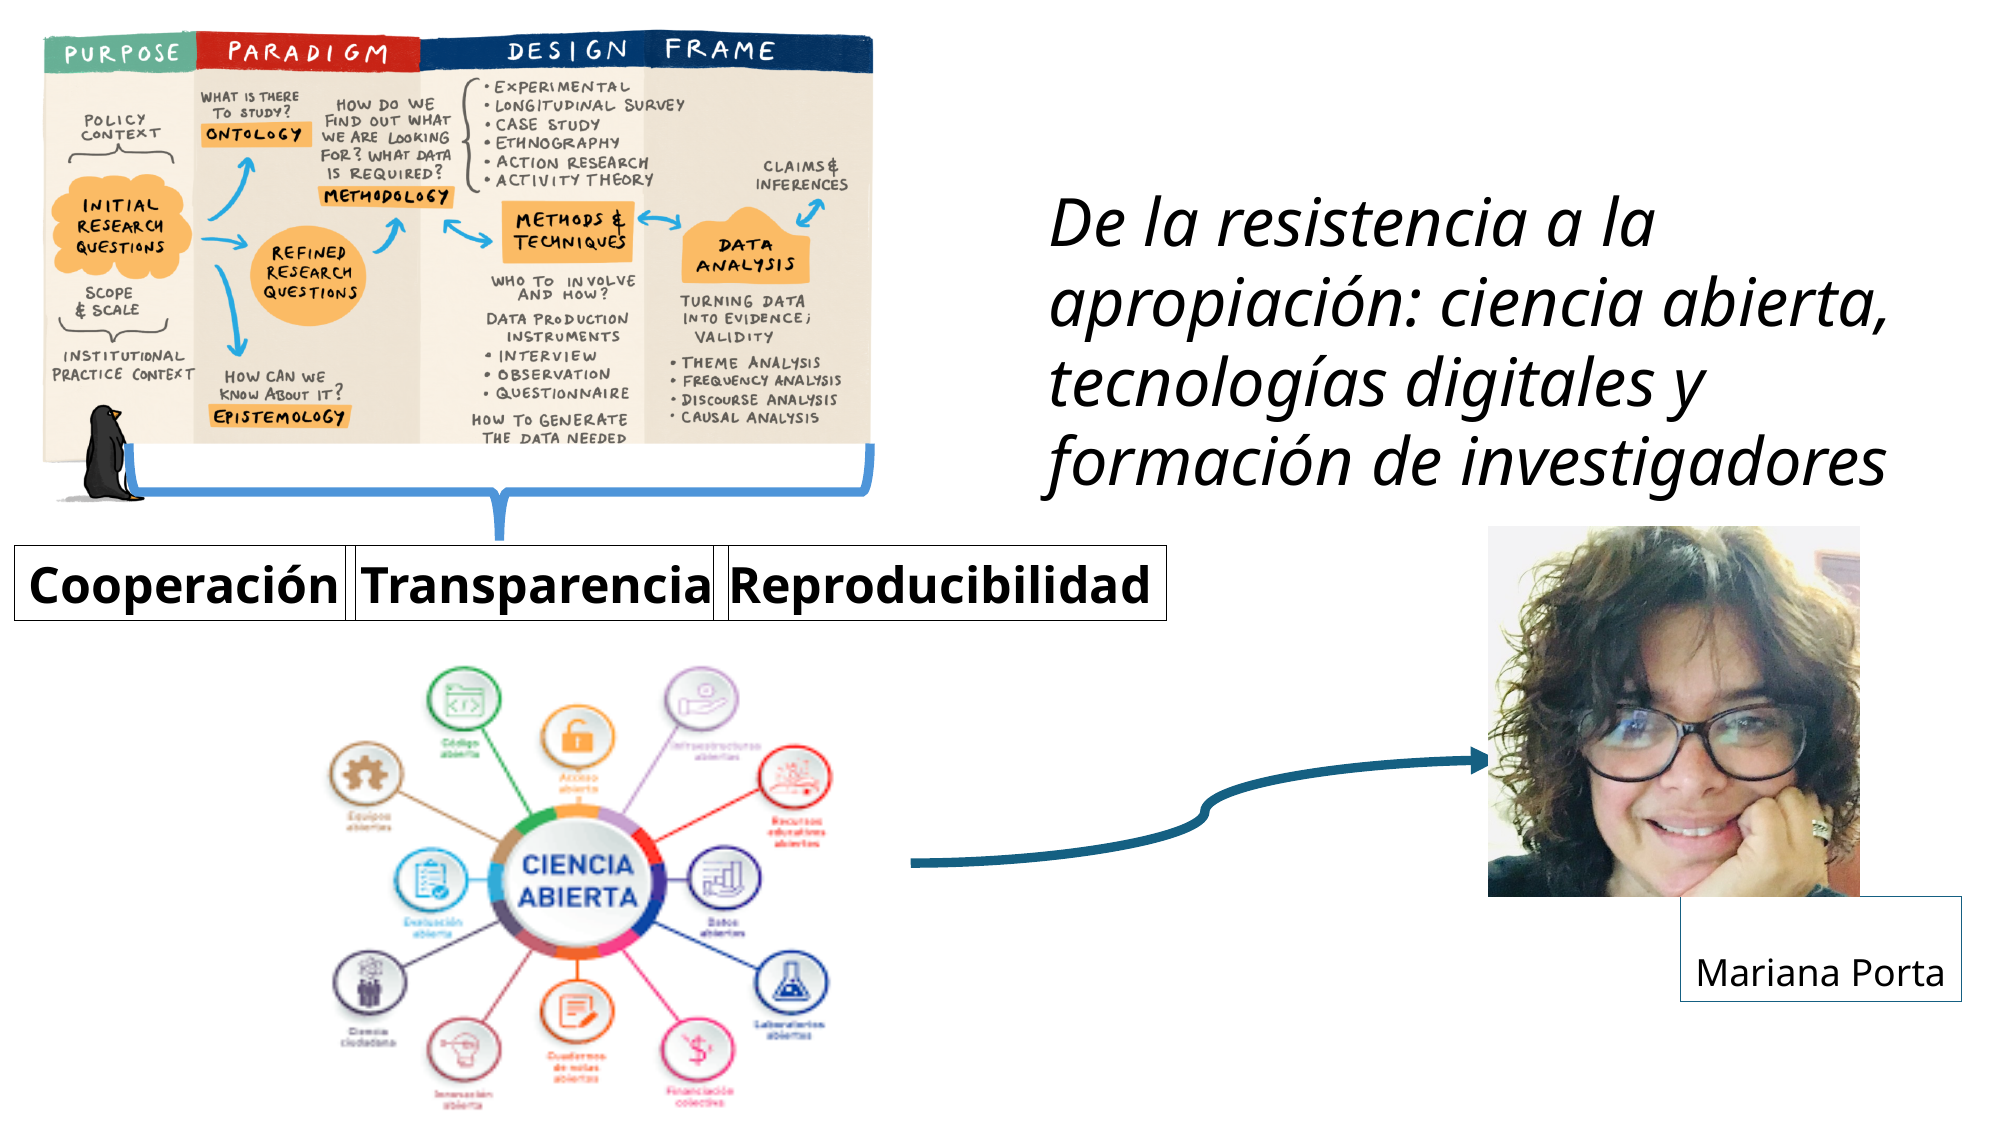

De la resistencia a la apropiación: ciencia abierta, tecnologías digitales y formación de investigadores
Cooperación
Transparencia
Reproducibilidad
Mariana Porta